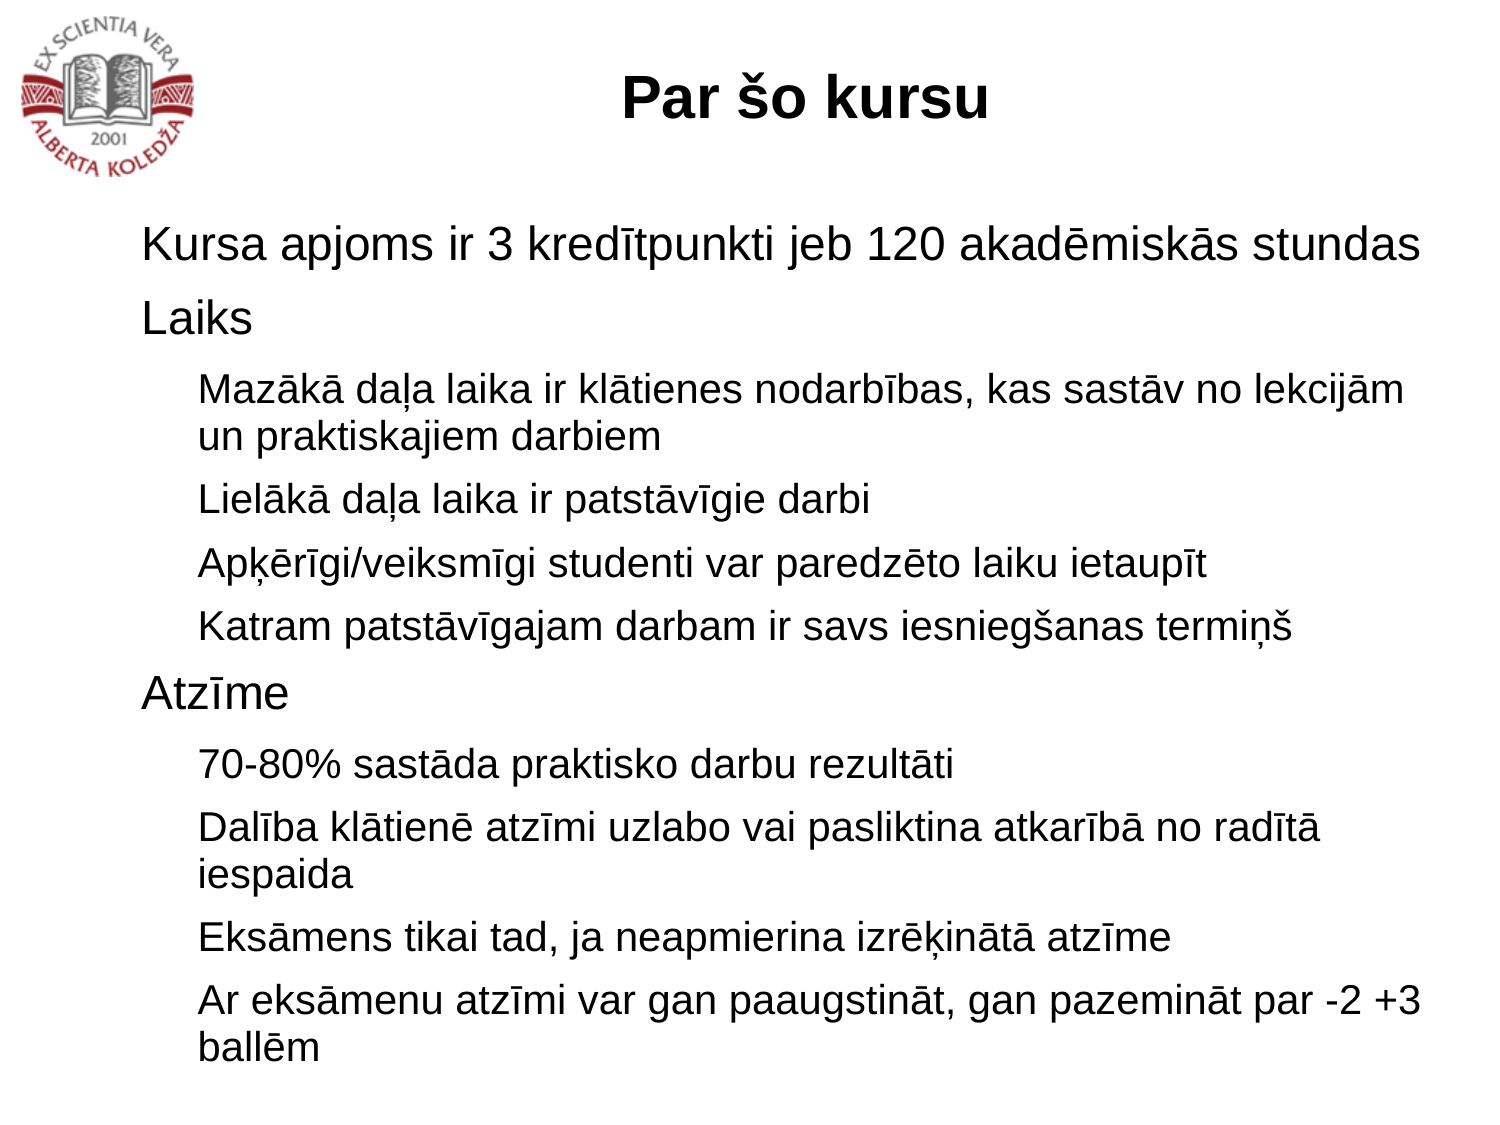

# Par šo kursu
Kursa apjoms ir 3 kredītpunkti jeb 120 akadēmiskās stundas
Laiks
Mazākā daļa laika ir klātienes nodarbības, kas sastāv no lekcijām un praktiskajiem darbiem
Lielākā daļa laika ir patstāvīgie darbi
Apķērīgi/veiksmīgi studenti var paredzēto laiku ietaupīt
Katram patstāvīgajam darbam ir savs iesniegšanas termiņš
Atzīme
70-80% sastāda praktisko darbu rezultāti
Dalība klātienē atzīmi uzlabo vai pasliktina atkarībā no radītā iespaida
Eksāmens tikai tad, ja neapmierina izrēķinātā atzīme
Ar eksāmenu atzīmi var gan paaugstināt, gan pazemināt par -2 +3 ballēm